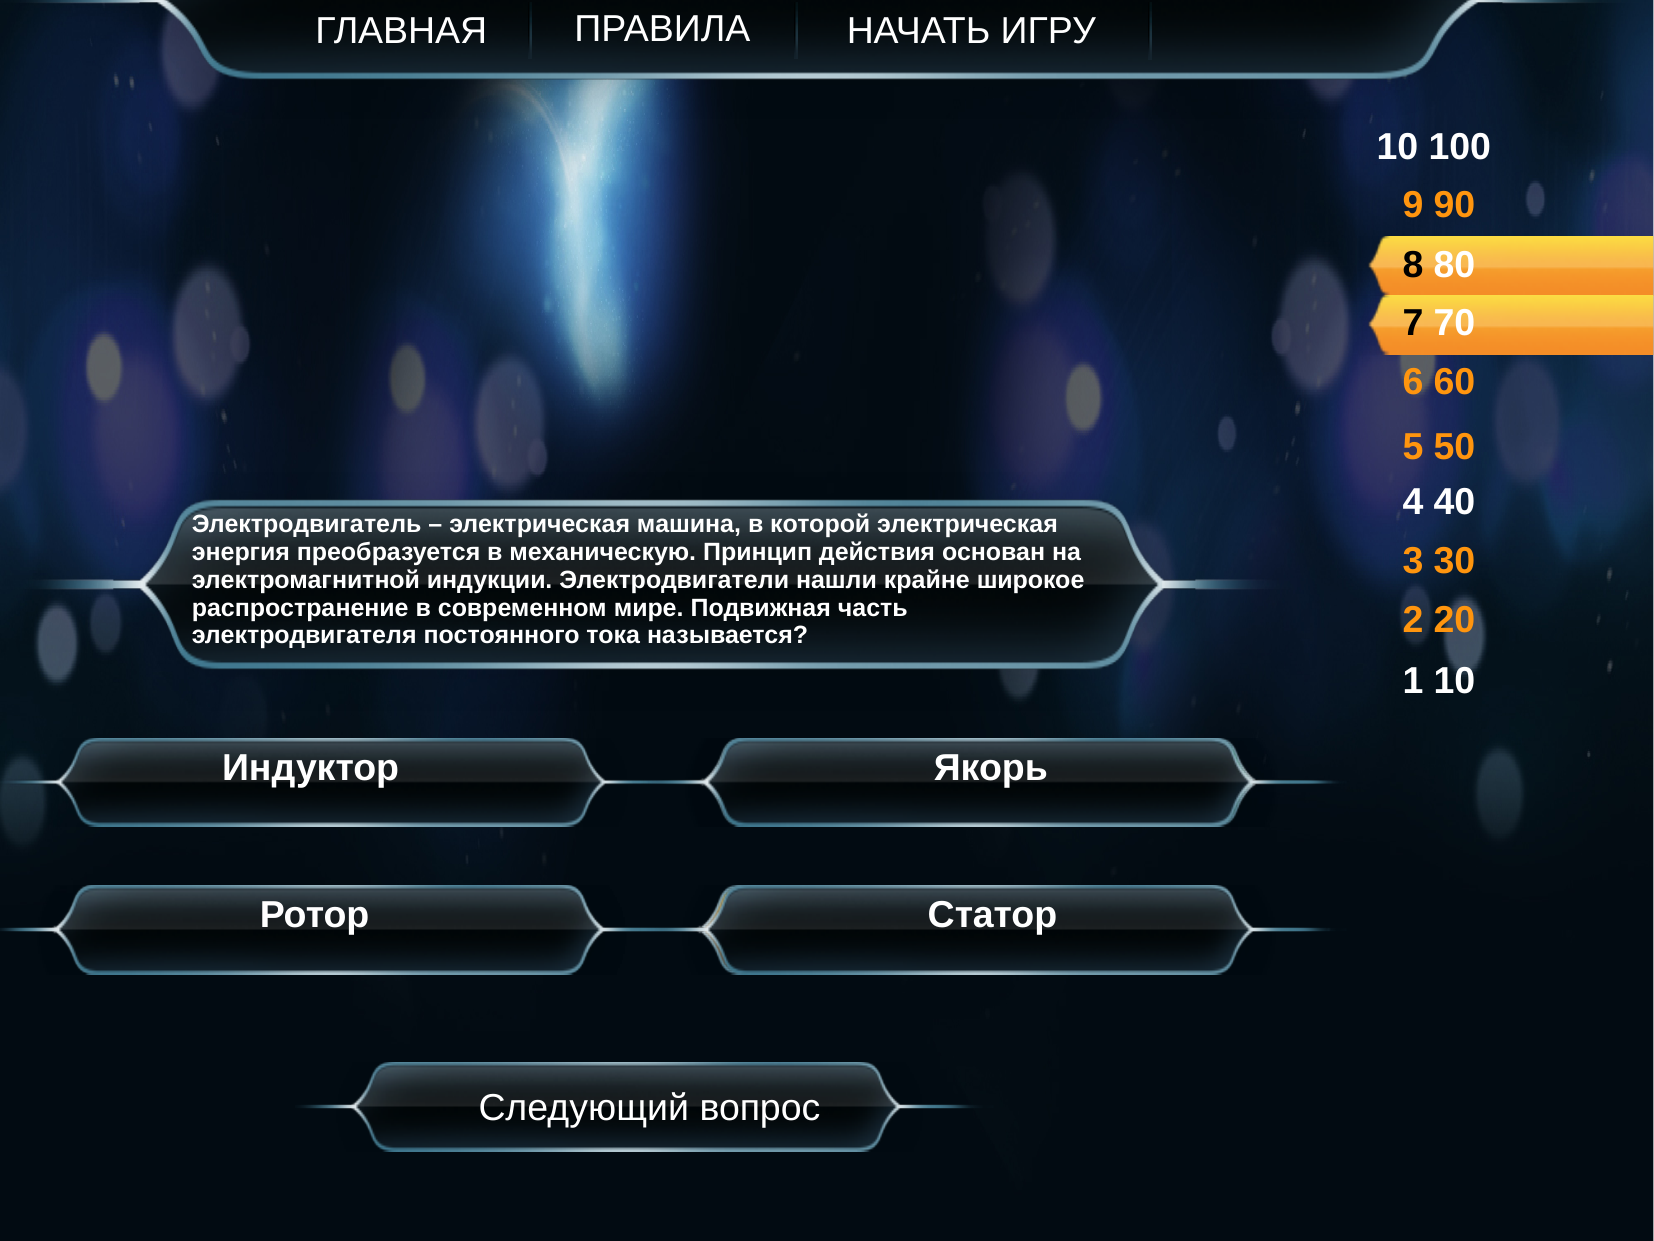

ПРАВИЛА
ГЛАВНАЯ
НАЧАТЬ ИГРУ
10 100
9 90
8 80
8 80
7 70
7 70
6 60
5 50
4 40
Электродвигатель – электрическая машина, в которой электрическая энергия преобразуется в механическую. Принцип действия основан на электромагнитной индукции. Электродвигатели нашли крайне широкое распространение в современном мире. Подвижная часть электродвигателя постоянного тока называется?
3 30
2 20
1 10
Индуктор
Якорь
Ротор
Статор
Следующий вопрос